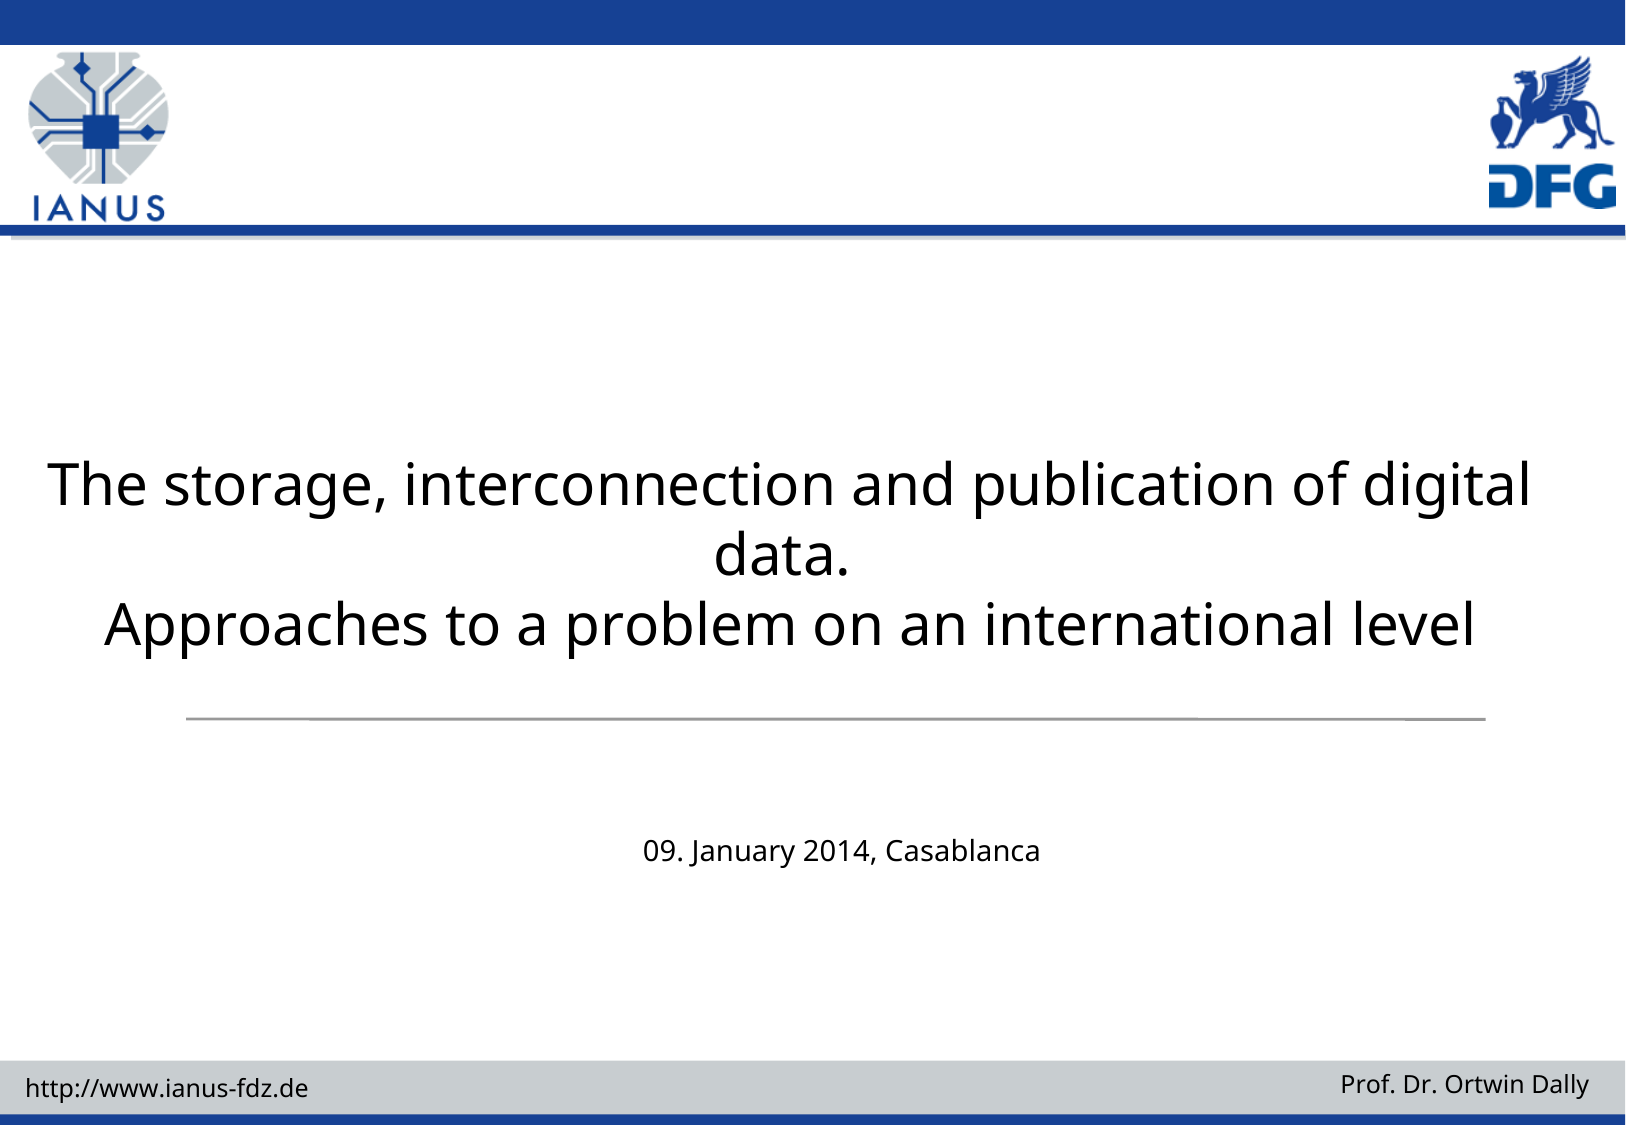

The storage, interconnection and publication of digital data.
Approaches to a problem on an international level
09. January 2014, Casablanca